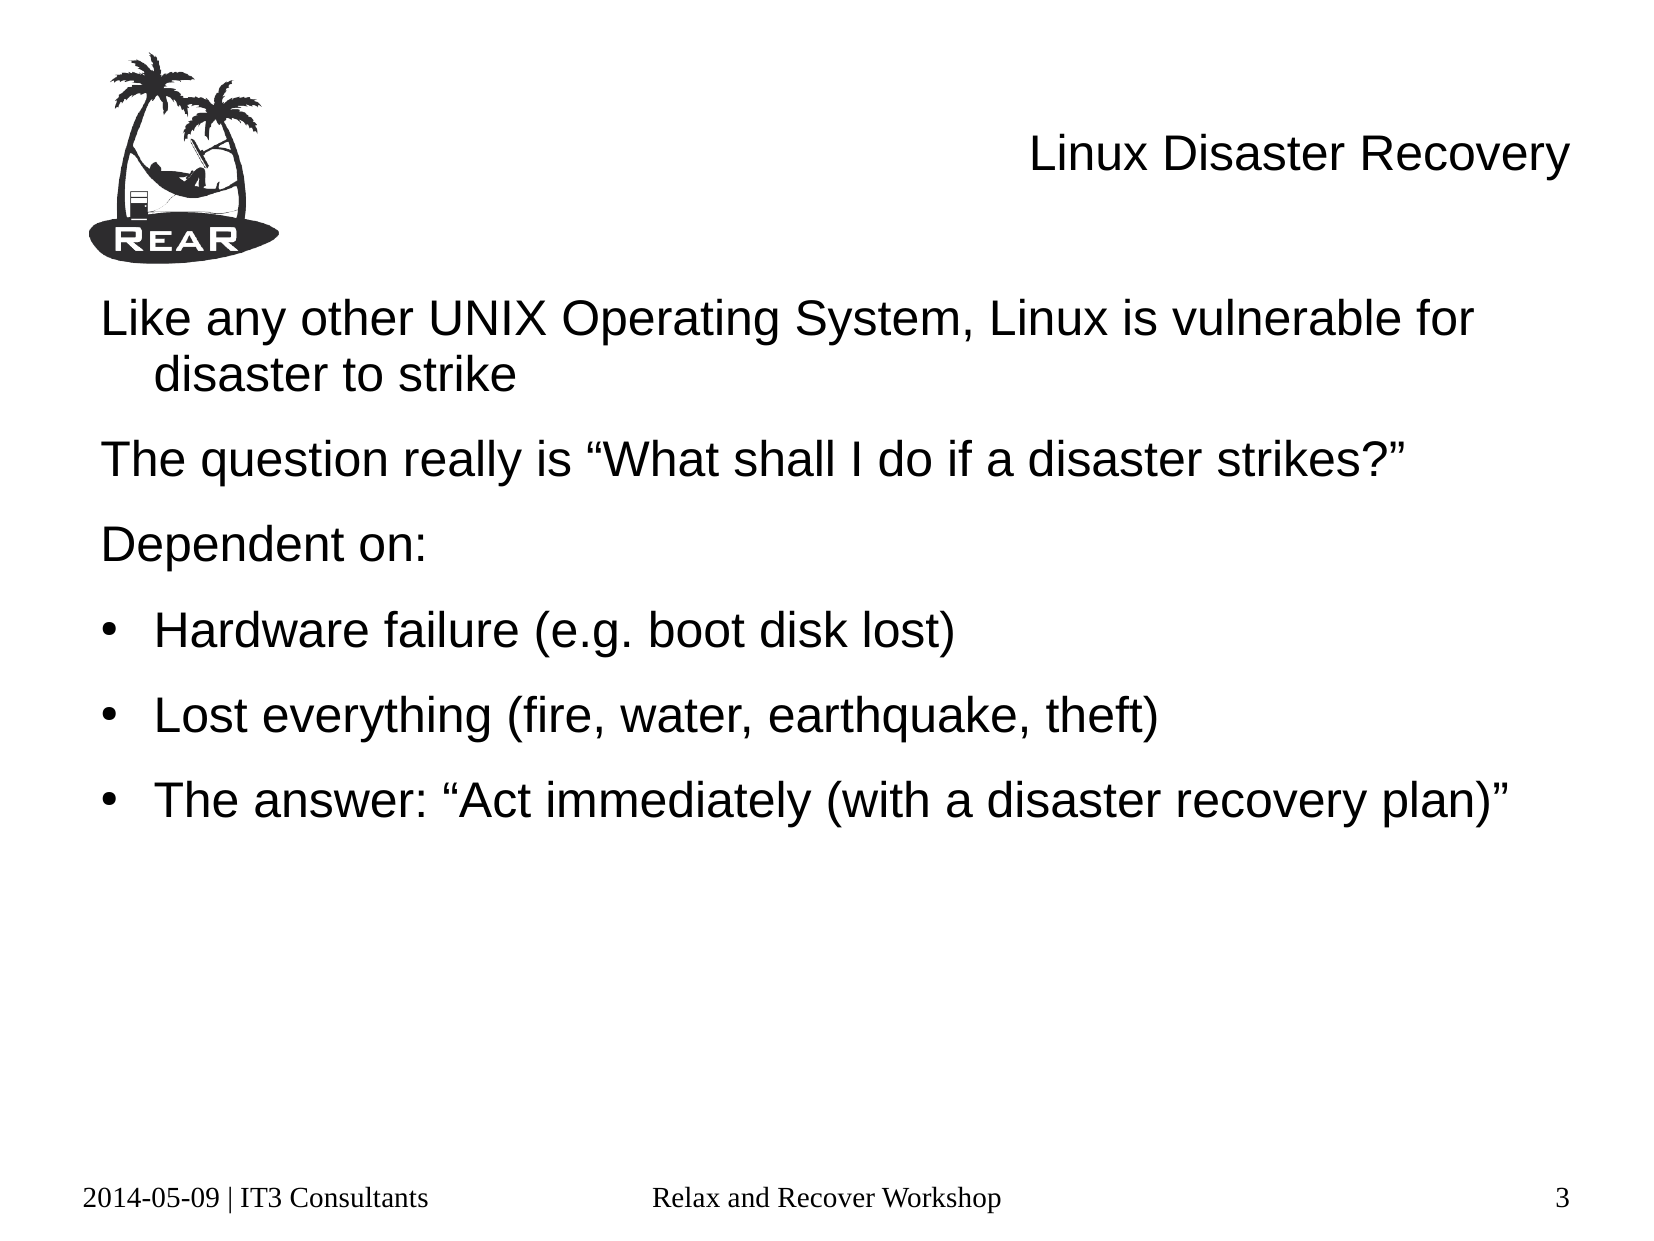

# Linux Disaster Recovery
Like any other UNIX Operating System, Linux is vulnerable for disaster to strike
The question really is “What shall I do if a disaster strikes?”
Dependent on:
Hardware failure (e.g. boot disk lost)
Lost everything (fire, water, earthquake, theft)
The answer: “Act immediately (with a disaster recovery plan)”
2014-05-09 | IT3 Consultants
Relax and Recover Workshop
3